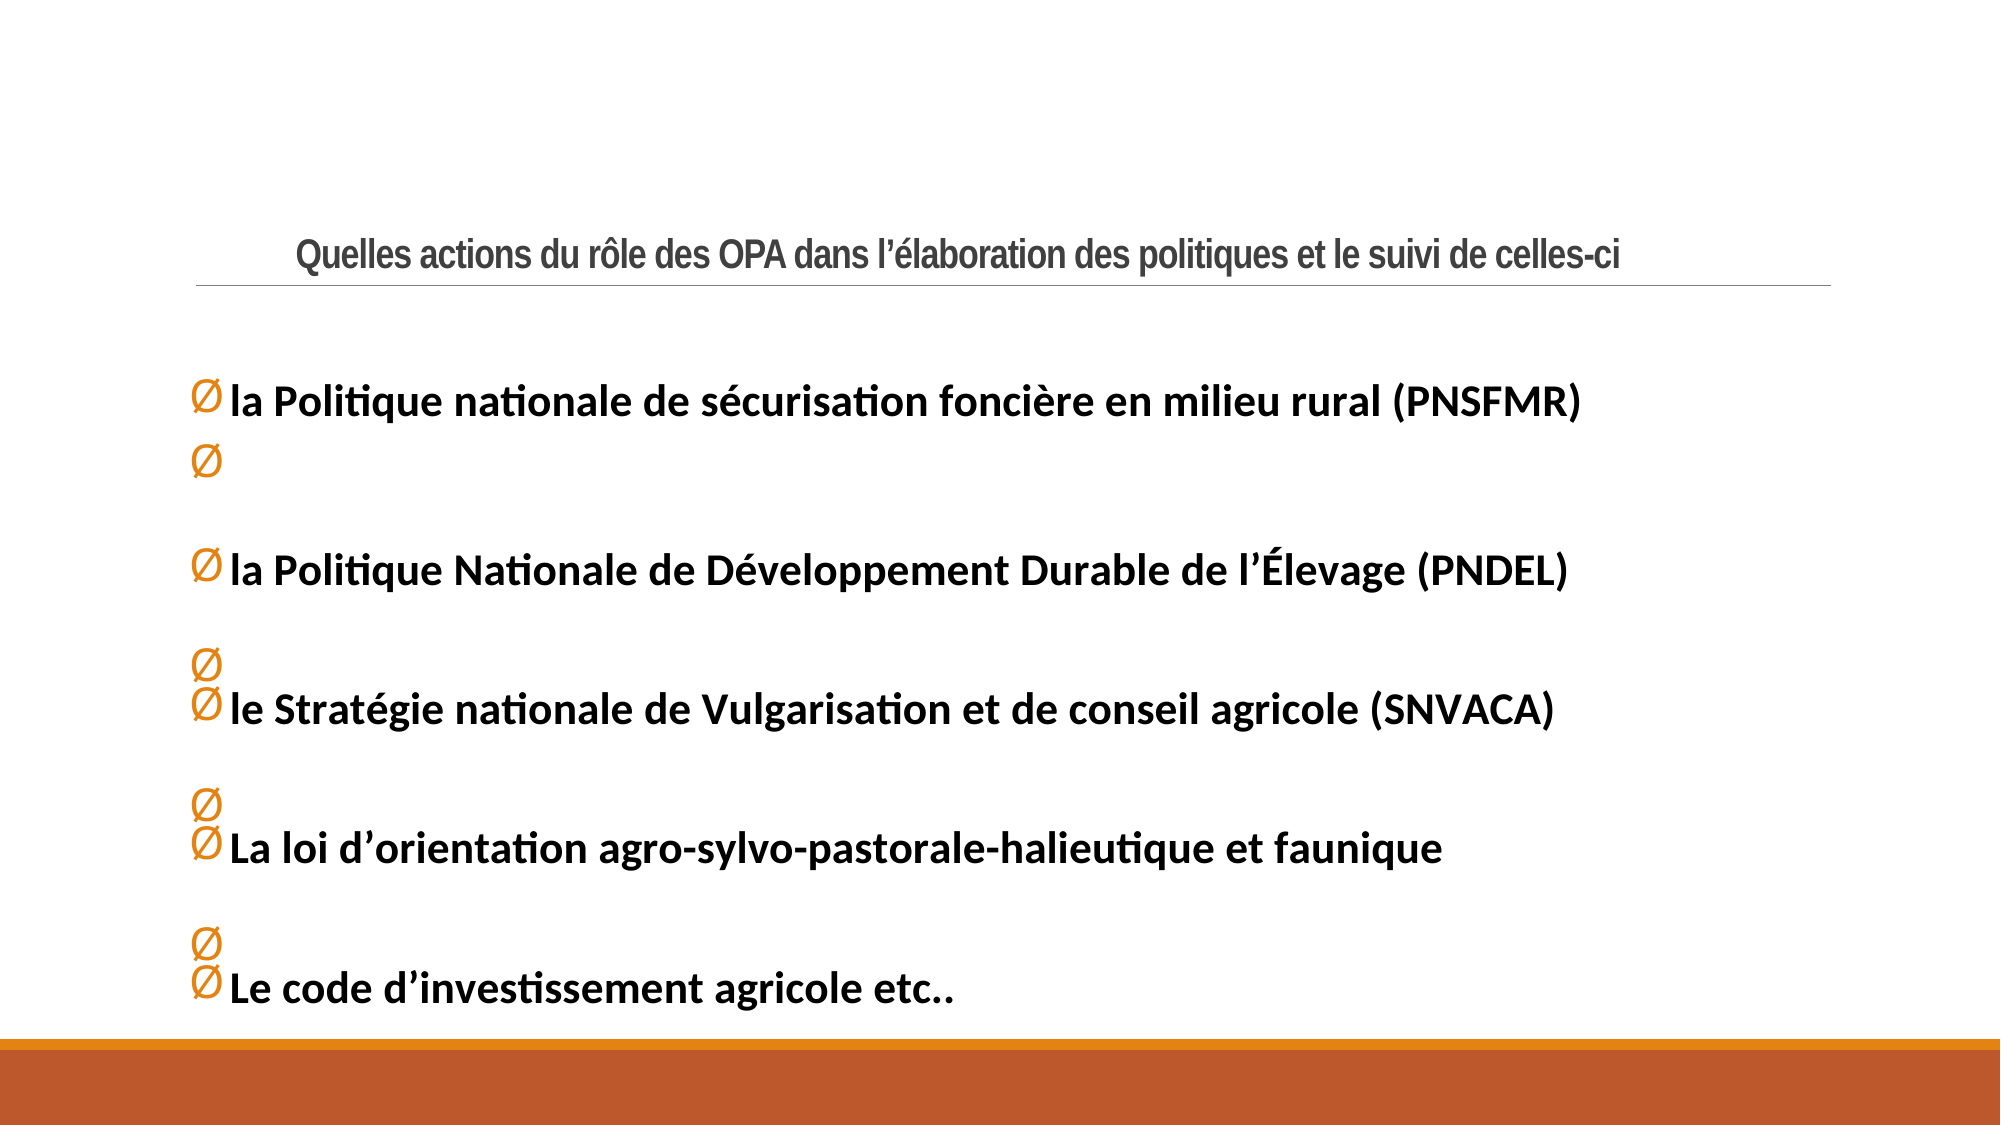

# Quelles actions du rôle des OPA dans l’élaboration des politiques et le suivi de celles-ci
la Politique nationale de sécurisation foncière en milieu rural (PNSFMR)
la Politique Nationale de Développement Durable de l’Élevage (PNDEL)
le Stratégie nationale de Vulgarisation et de conseil agricole (SNVACA)
La loi d’orientation agro-sylvo-pastorale-halieutique et faunique
Le code d’investissement agricole etc..